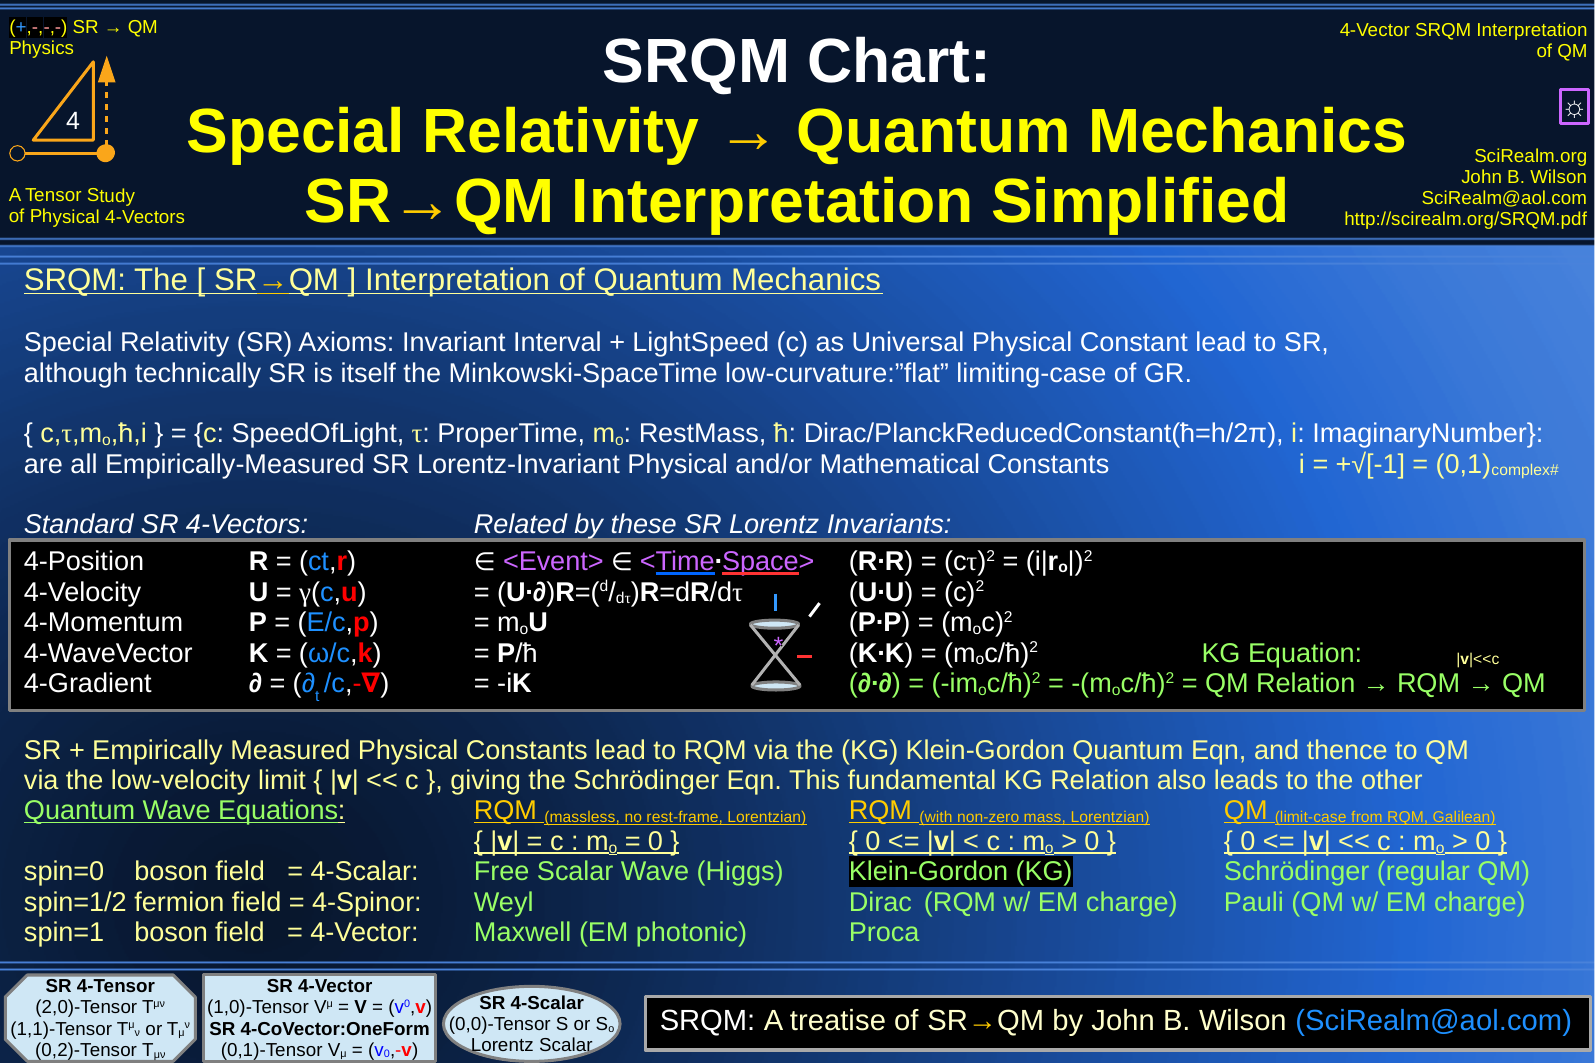

(+,-,-,-) SR → QM
Physics
A Tensor Study
of Physical 4-Vectors
4-Vector SRQM Interpretation
of QM
SciRealm.org
John B. Wilson
SciRealm@aol.com
http://scirealm.org/SRQM.pdf
# SRQM Chart: Special Relativity → Quantum Mechanics SR→QM Interpretation Simplified
4
☼
SRQM: The [ SR→QM ] Interpretation of Quantum Mechanics
Special Relativity (SR) Axioms: Invariant Interval + LightSpeed (c) as Universal Physical Constant lead to SR,
although technically SR is itself the Minkowski-SpaceTime low-curvature:”flat” limiting-case of GR.
{ c,τ,mo,ћ,i } = {c: SpeedOfLight, τ: ProperTime, mo: RestMass, ћ: Dirac/PlanckReducedConstant(ћ=h/2π), i: ImaginaryNumber}:
are all Empirically-Measured SR Lorentz-Invariant Physical and/or Mathematical Constants			i = +√[-1] = (0,1)complex#
Standard SR 4-Vectors:			Related by these SR Lorentz Invariants:
4-Position		R = (ct,r)		∈ <Event> ∈ <Time∙Space>	(R∙R) = (cτ)2 = (i|ro|)2
4-Velocity		U = γ(c,u)		= (U∙∂)R=(d/dτ)R=dR/dτ		(U∙U) = (c)2
4-Momentum	P = (E/c,p)		= moU 				(P∙P) = (moc)2
4-WaveVector	K = (ω/c,k)		= P/ħ					(K∙K) = (moc/ħ)2 		 KG Equation:		 |v|<<c
4-Gradient		∂ = (∂t /c,-∇)		= -iK 				 	(∂∙∂) = (-imoc/ħ)2 = -(moc/ħ)2 = QM Relation → RQM → QM
SR + Empirically Measured Physical Constants lead to RQM via the (KG) Klein-Gordon Quantum Eqn, and thence to QM
via the low-velocity limit { |v| << c }, giving the Schrödinger Eqn. This fundamental KG Relation also leads to the other
Quantum Wave Equations:		RQM (massless, no rest-frame, Lorentzian)	RQM (with non-zero mass, Lorentzian)	QM (limit-case from RQM, Galilean)
						{ |v| = c : mo = 0 }			{ 0 <= |v| < c : mo > 0 }		{ 0 <= |v| << c : mo > 0 }
spin=0 boson field = 4-Scalar:	Free Scalar Wave (Higgs)	Klein-Gordon (KG)			Schrödinger (regular QM)
spin=1/2 fermion field = 4-Spinor:	Weyl					Dirac	(RQM w/ EM charge)	Pauli (QM w/ EM charge)
spin=1 boson field = 4-Vector:	Maxwell (EM photonic)		Proca
*
SR 4-Tensor
(2,0)-Tensor Tμν
(1,1)-Tensor Tμν or Tμν
(0,2)-Tensor Tμν
SR 4-Vector
(1,0)-Tensor Vμ = V = (v0,v)
SR 4-CoVector:OneForm
(0,1)-Tensor Vμ = (v0,-v)
SR 4-Scalar
(0,0)-Tensor S or So
Lorentz Scalar
SRQM: A treatise of SR→QM by John B. Wilson (SciRealm@aol.com)